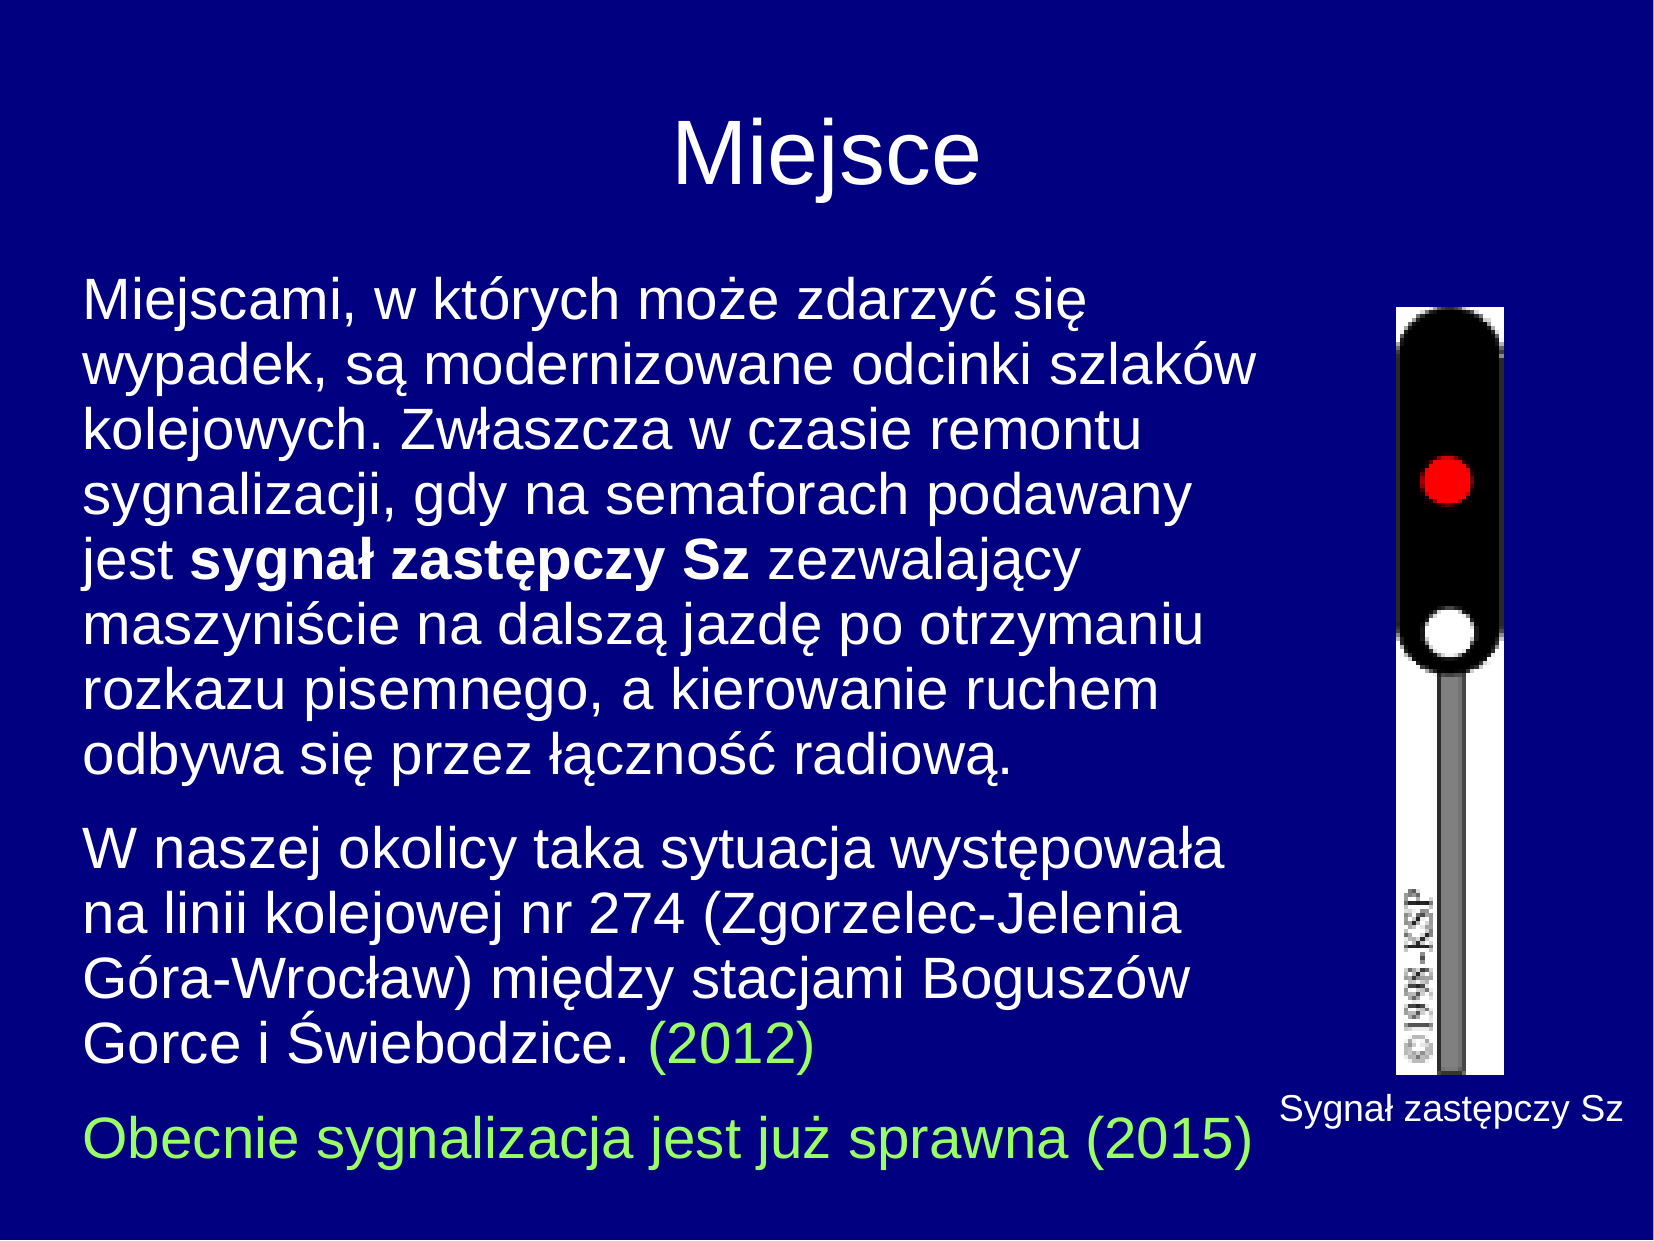

# Miejsce
Miejscami, w których może zdarzyć się wypadek, są modernizowane odcinki szlaków kolejowych. Zwłaszcza w czasie remontu sygnalizacji, gdy na semaforach podawany jest sygnał zastępczy Sz zezwalający maszyniście na dalszą jazdę po otrzymaniu rozkazu pisemnego, a kierowanie ruchem odbywa się przez łączność radiową.
W naszej okolicy taka sytuacja występowała na linii kolejowej nr 274 (Zgorzelec-Jelenia Góra-Wrocław) między stacjami Boguszów Gorce i Świebodzice. (2012)
Obecnie sygnalizacja jest już sprawna (2015)
Sygnał zastępczy Sz